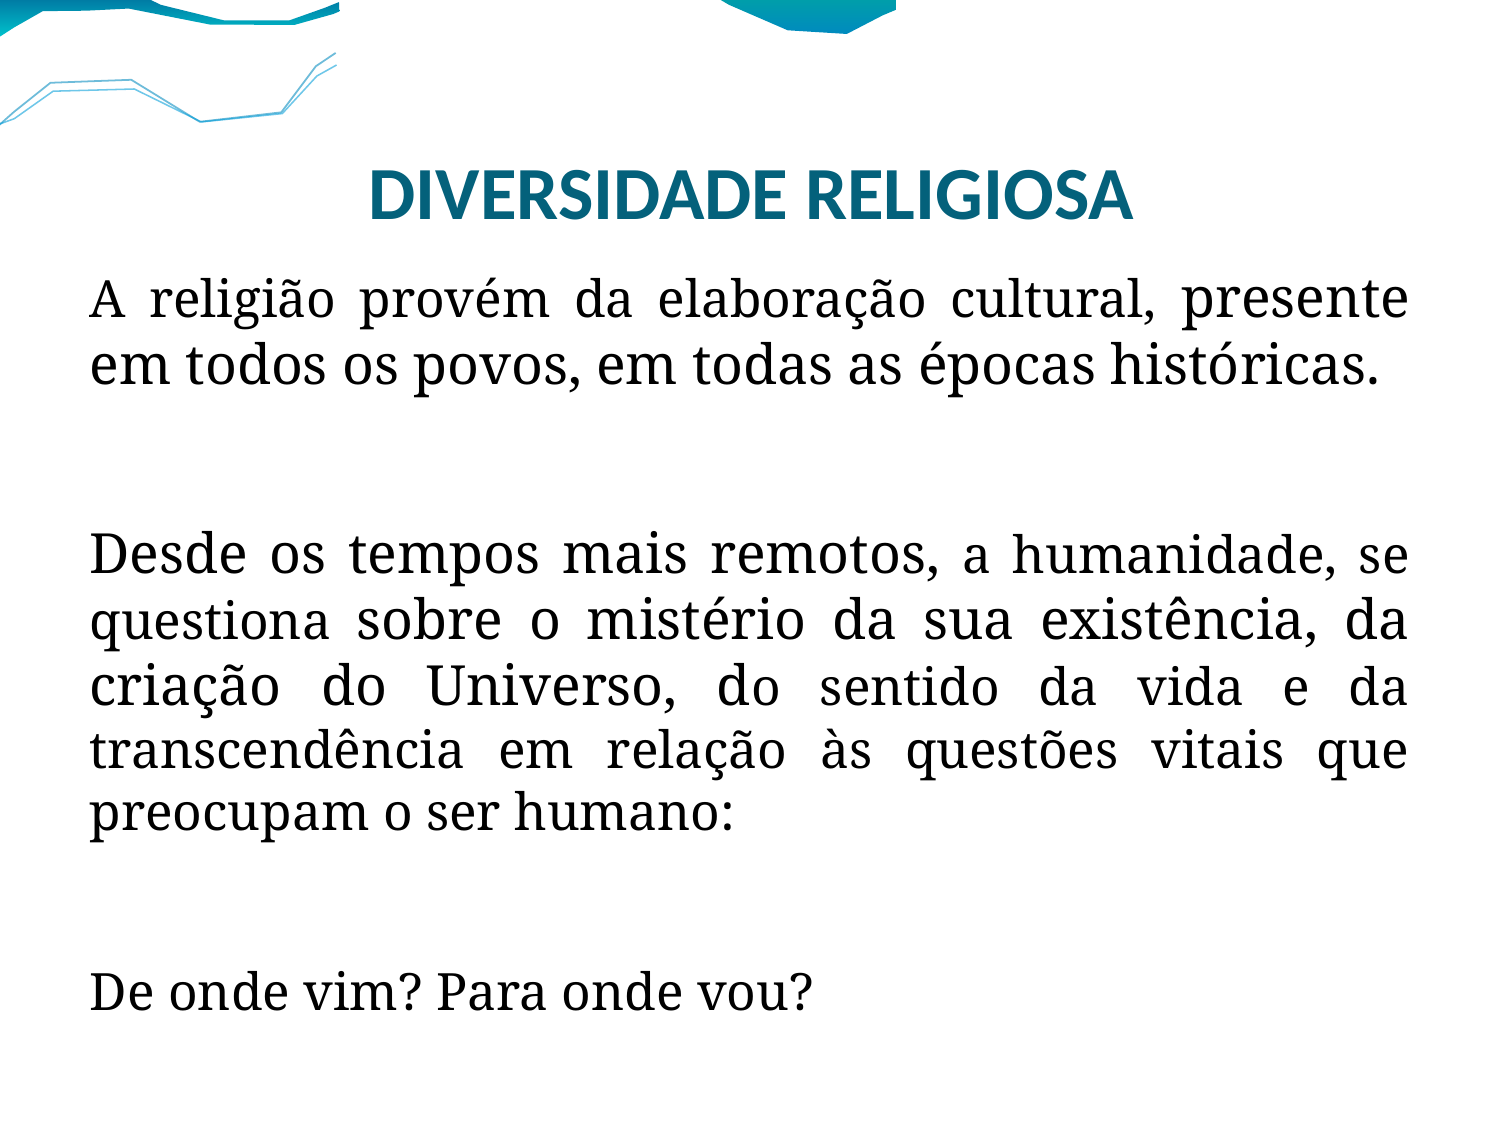

# DIVERSIDADE RELIGIOSA
A religião provém da elaboração cultural, presente em todos os povos, em todas as épocas históricas.
Desde os tempos mais remotos, a humanidade, se questiona sobre o mistério da sua existência, da criação do Universo, do sentido da vida e da transcendência em relação às questões vitais que preocupam o ser humano:
De onde vim? Para onde vou?